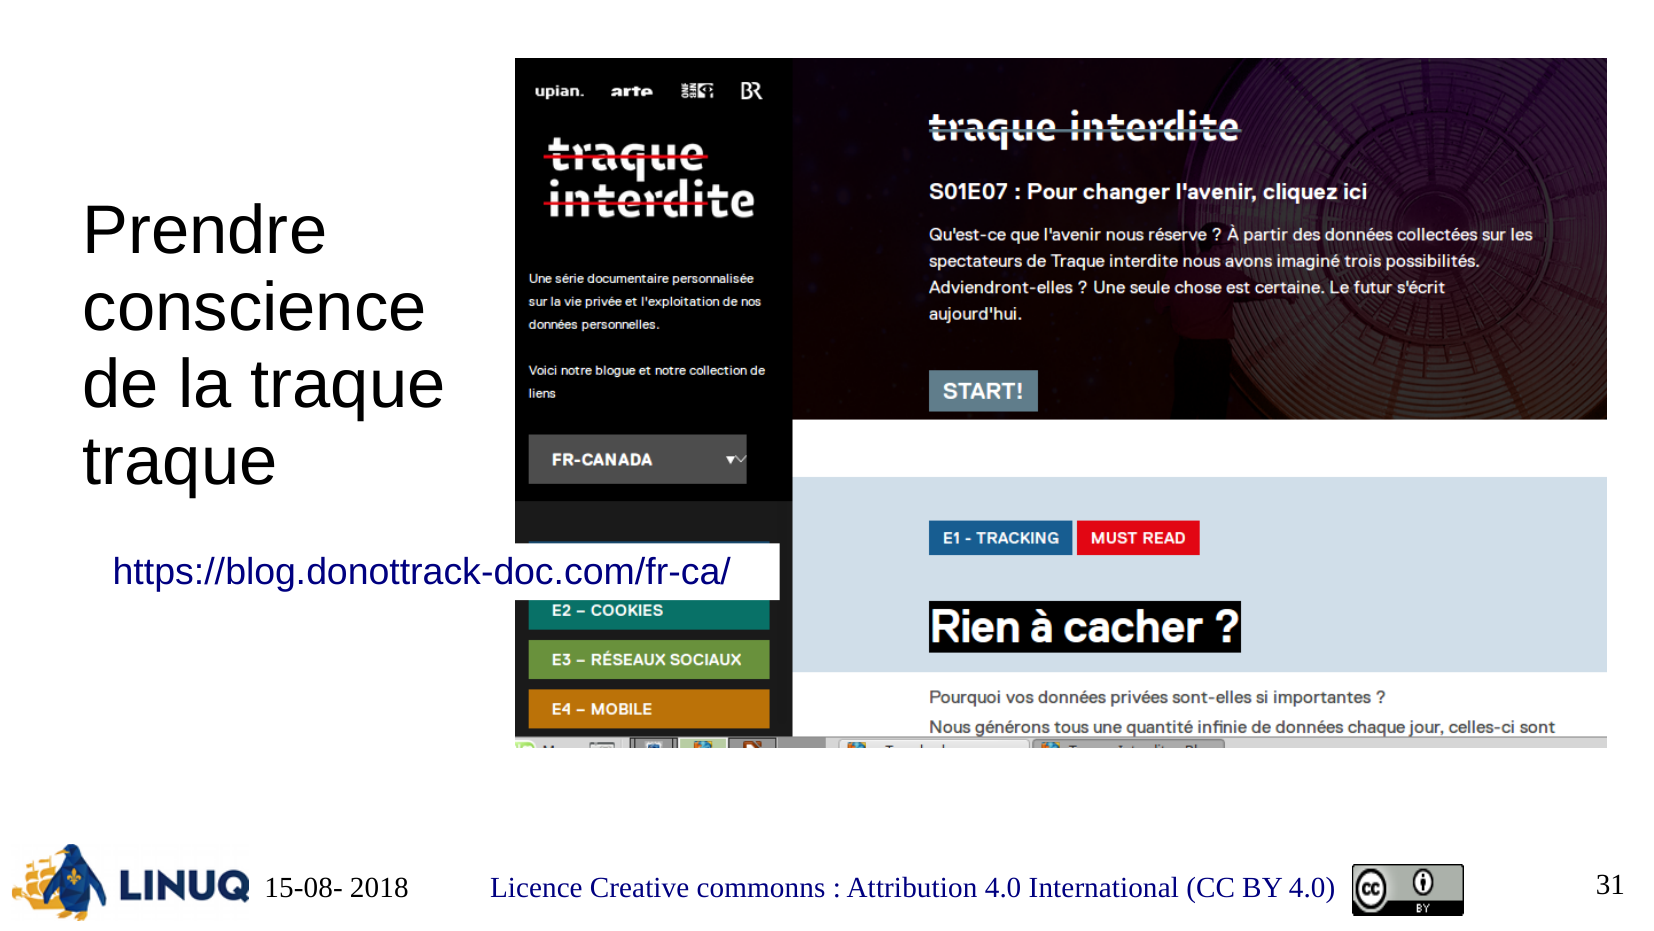

# Prendre conscience de la traque traque
https://blog.donottrack-doc.com/fr-ca/
31
15-08- 2018